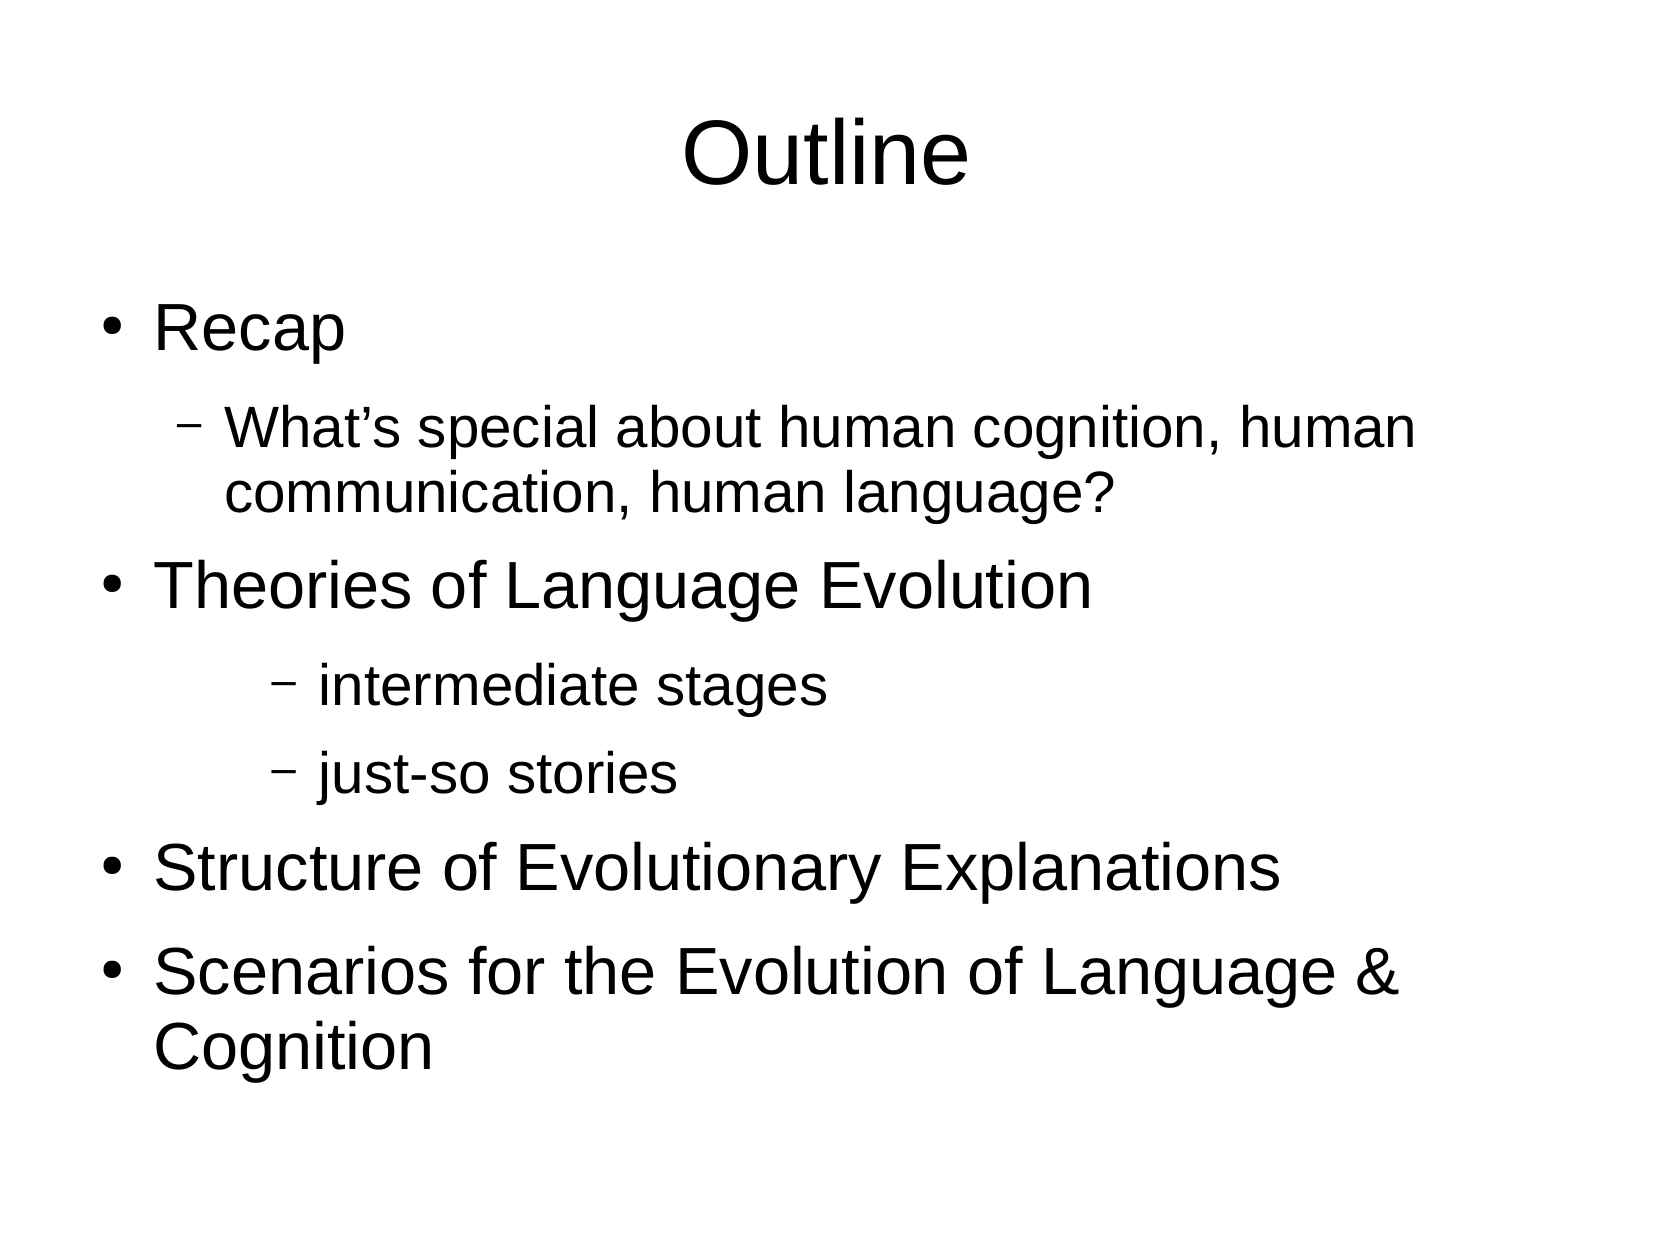

# Outline
Recap
What’s special about human cognition, human communication, human language?
Theories of Language Evolution
intermediate stages
just-so stories
Structure of Evolutionary Explanations
Scenarios for the Evolution of Language & Cognition